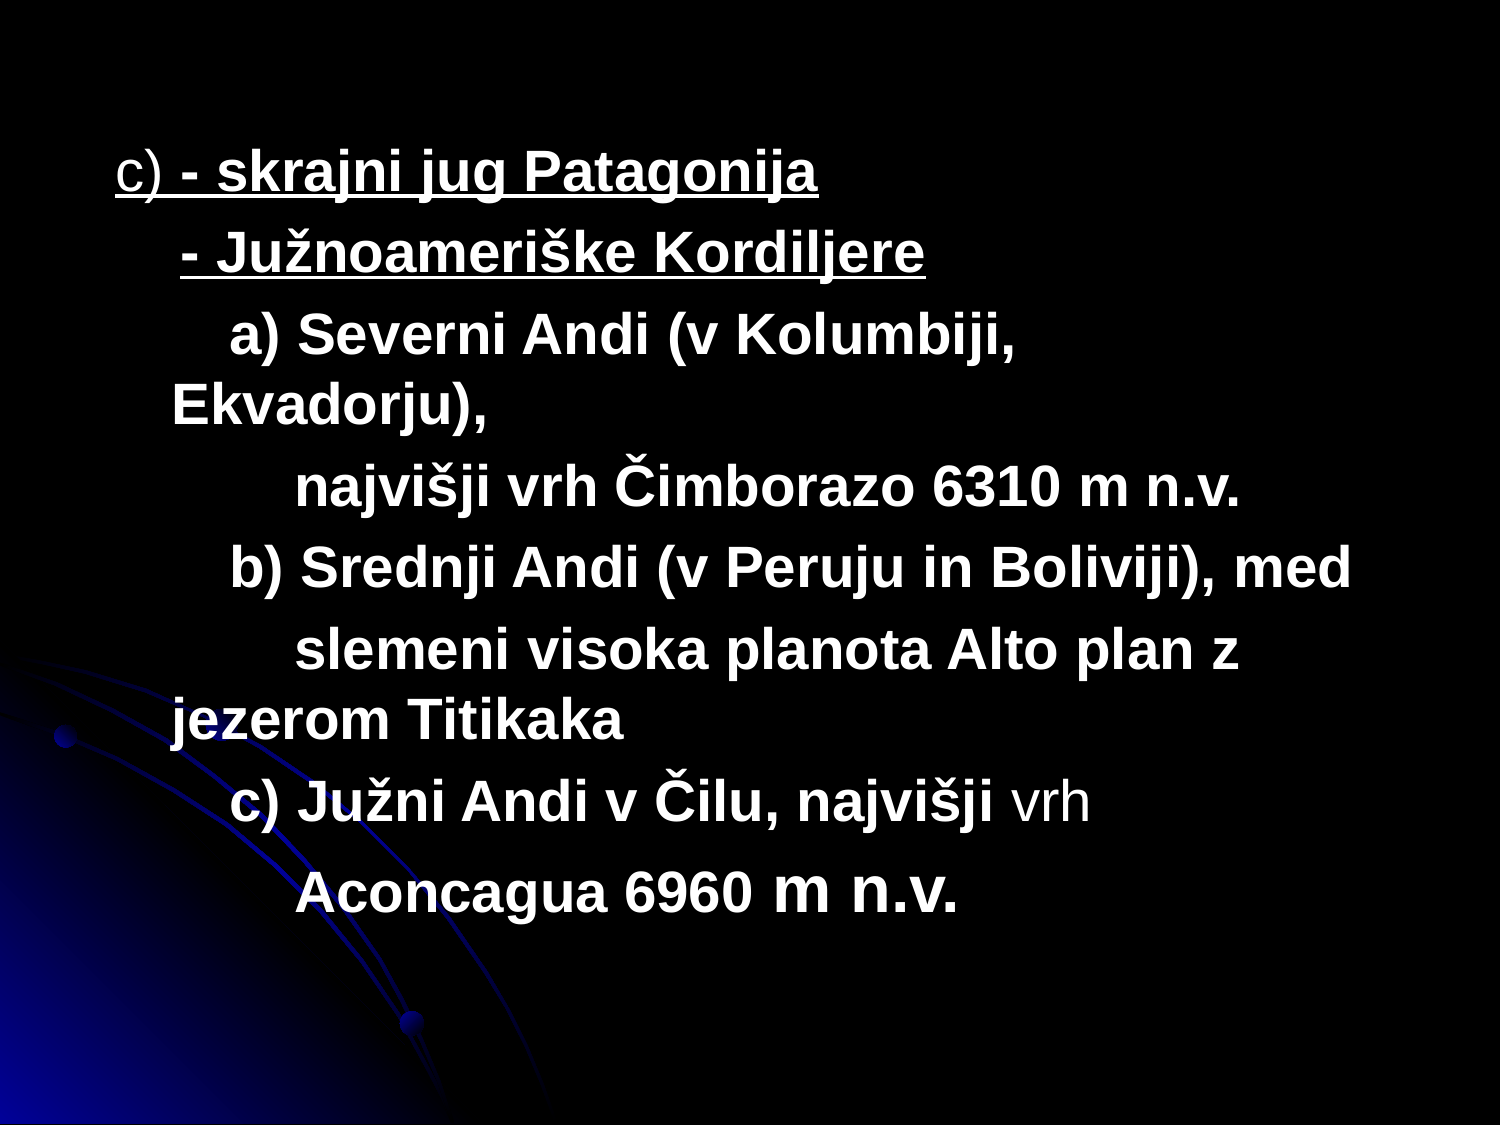

#
c) - skrajni jug Patagonija
 - Južnoameriške Kordiljere
 a) Severni Andi (v Kolumbiji, Ekvadorju),
 najvišji vrh Čimborazo 6310 m n.v.
 b) Srednji Andi (v Peruju in Boliviji), med
 slemeni visoka planota Alto plan z jezerom Titikaka
 c) Južni Andi v Čilu, najvišji vrh
 Aconcagua 6960 m n.v.